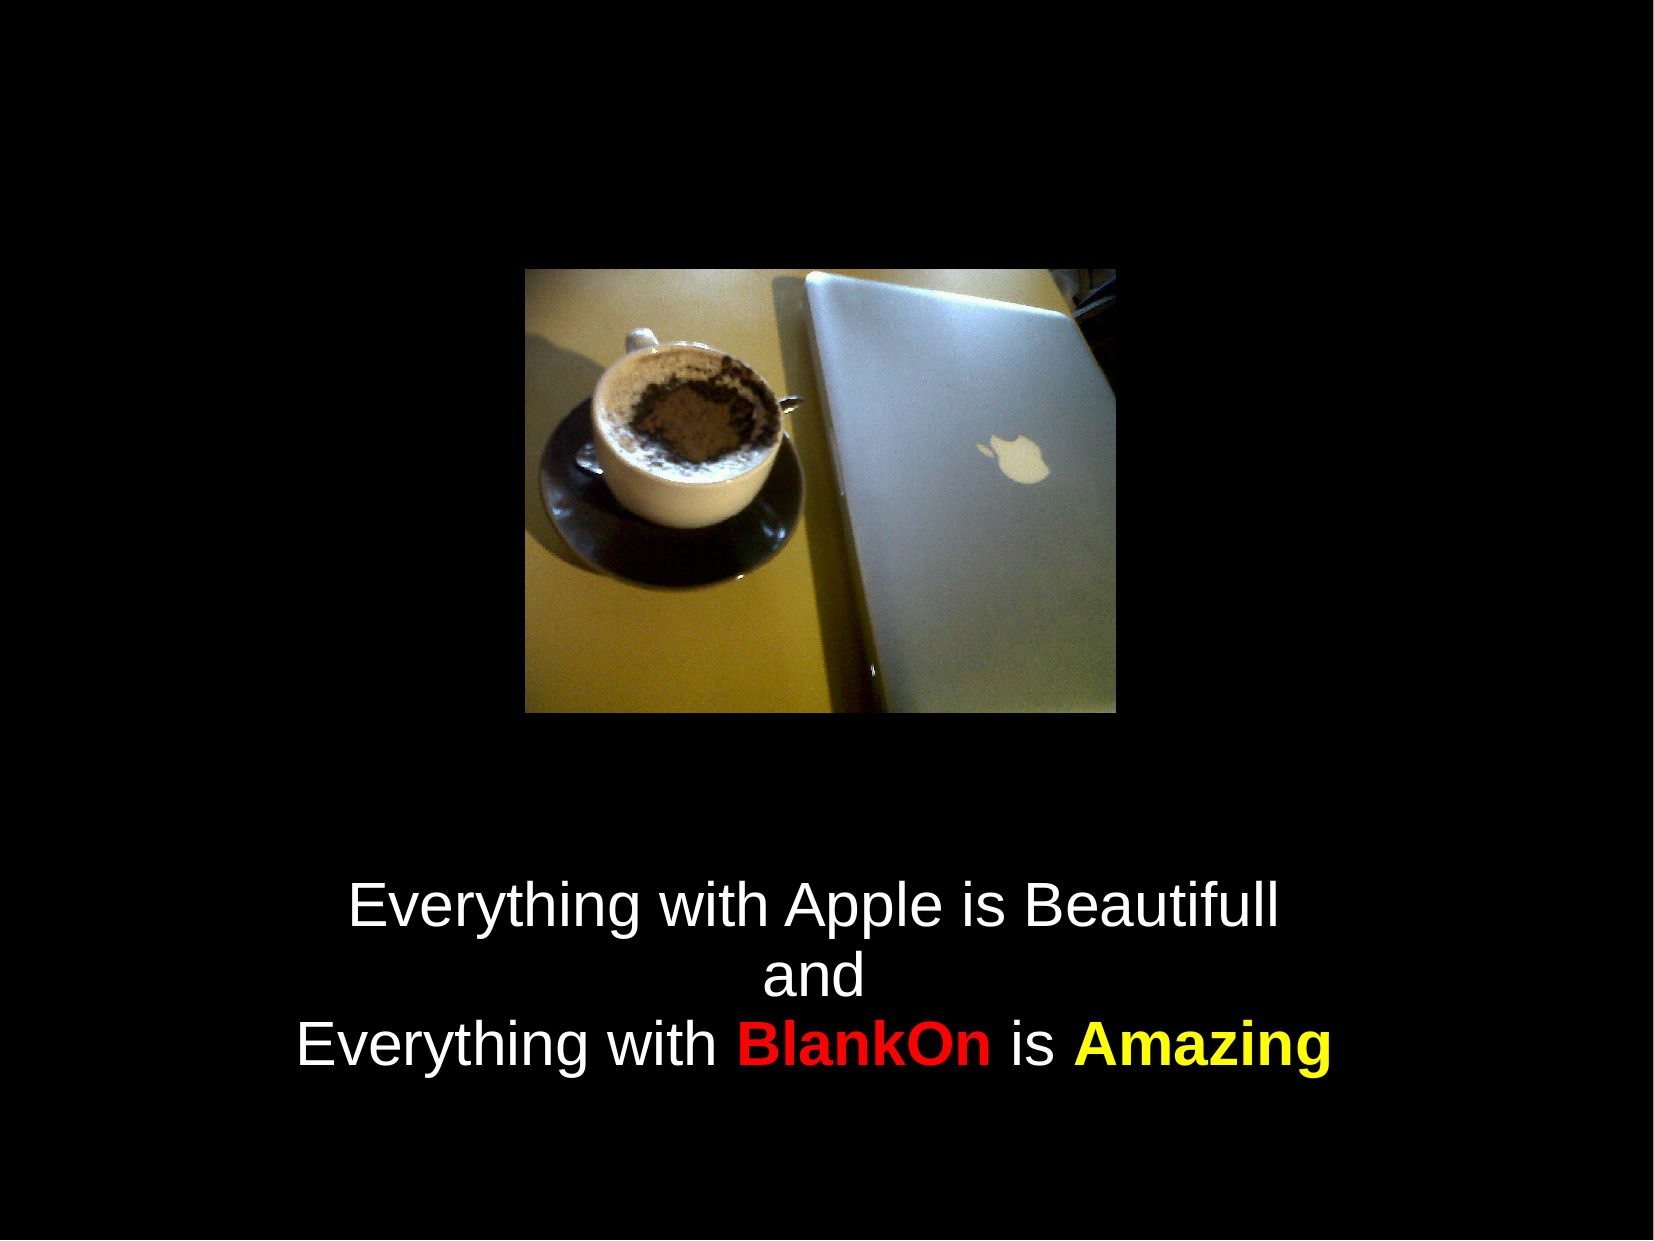

Everything with Apple is Beautifull
and
Everything with BlankOn is Amazing